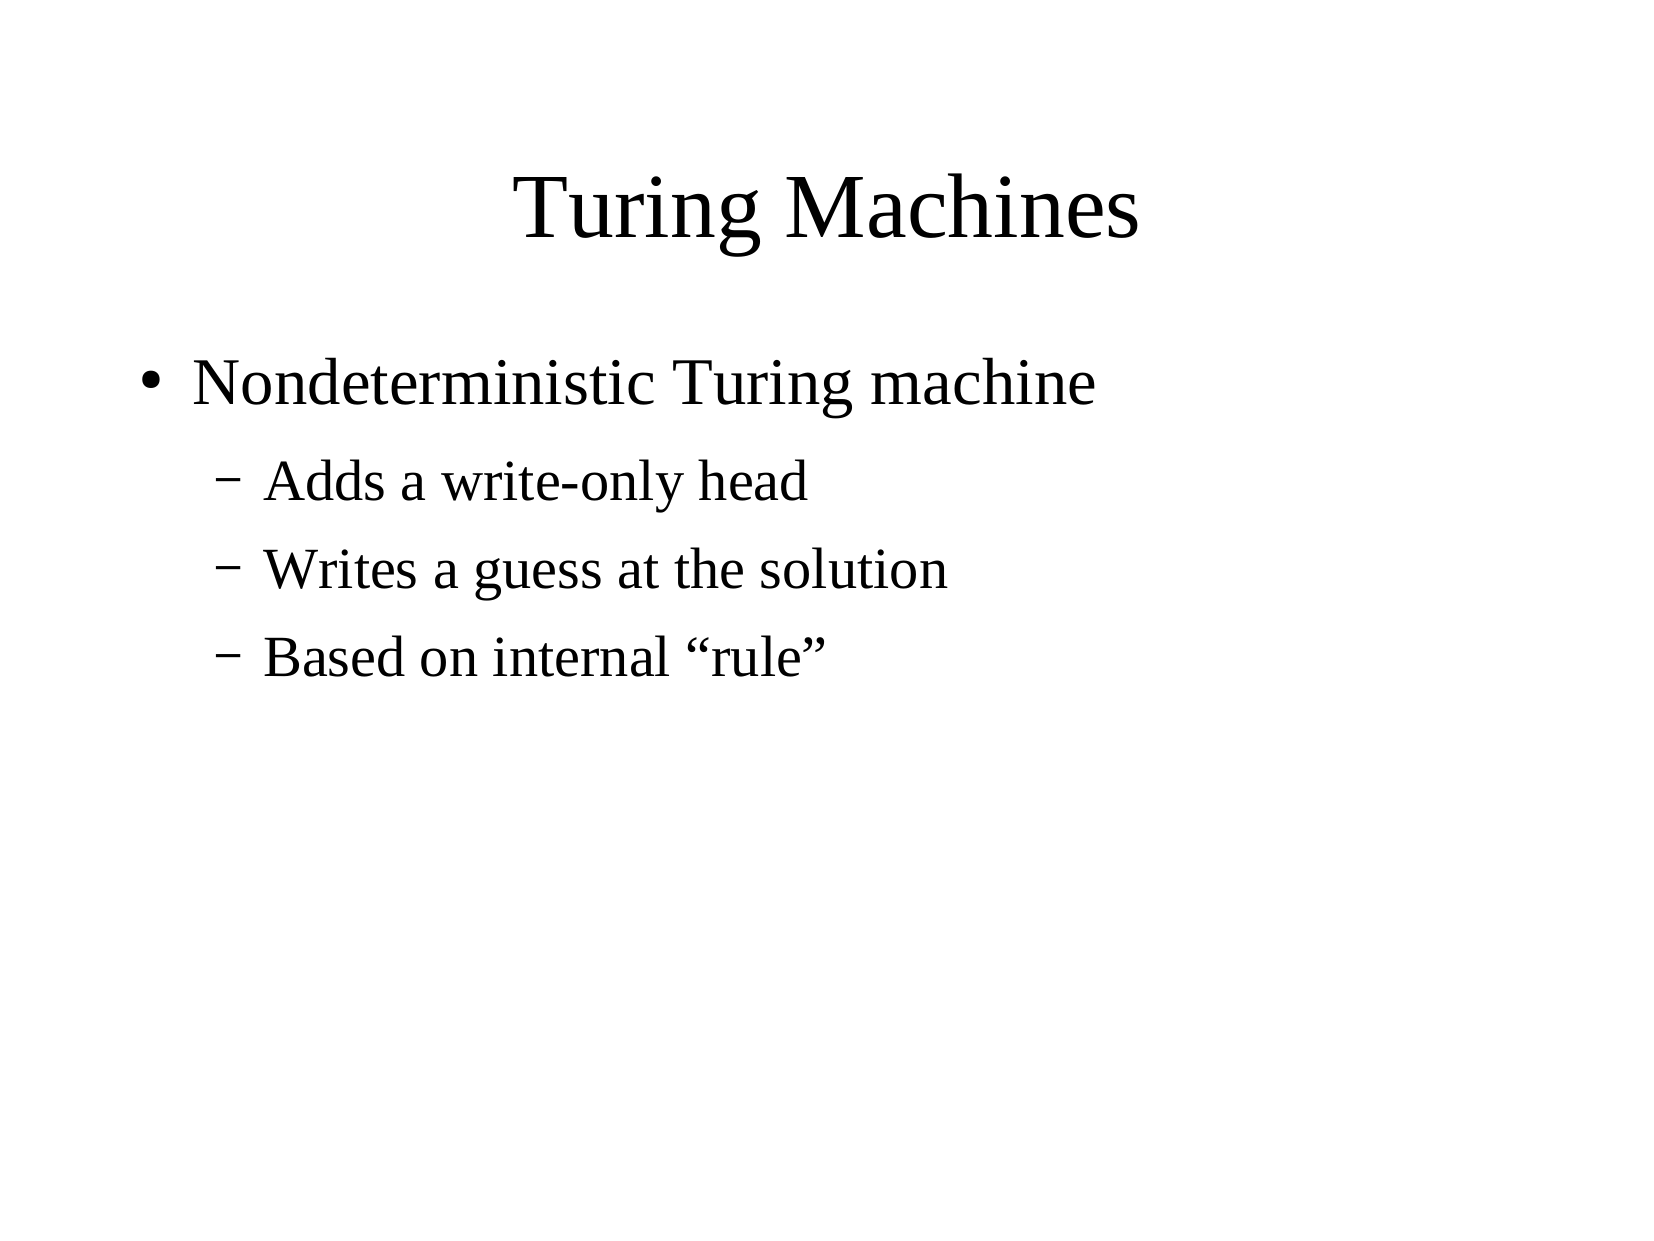

# Turing Machines
Nondeterministic Turing machine
Adds a write-only head
Writes a guess at the solution
Based on internal “rule”